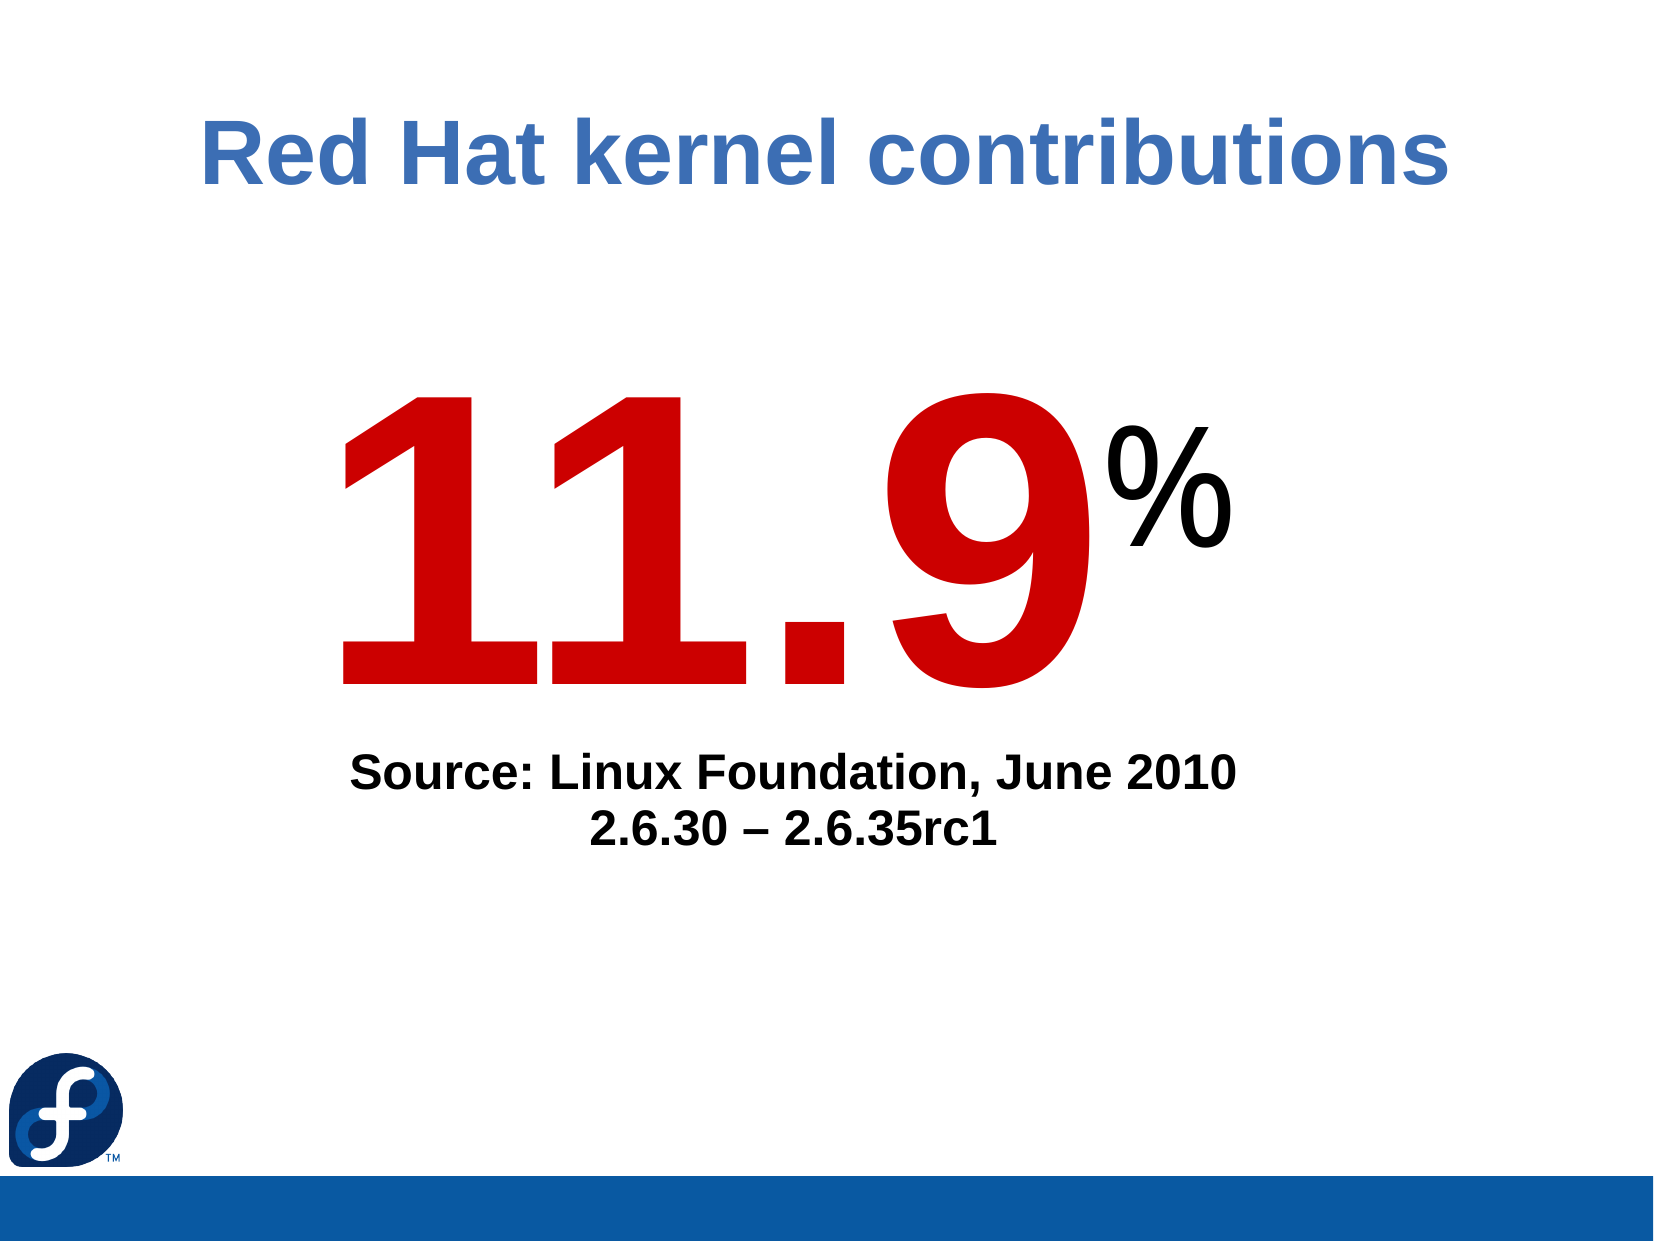

# Red Hat kernel contributions
11.9
%
Source: Linux Foundation, June 2010
2.6.30 – 2.6.35rc1